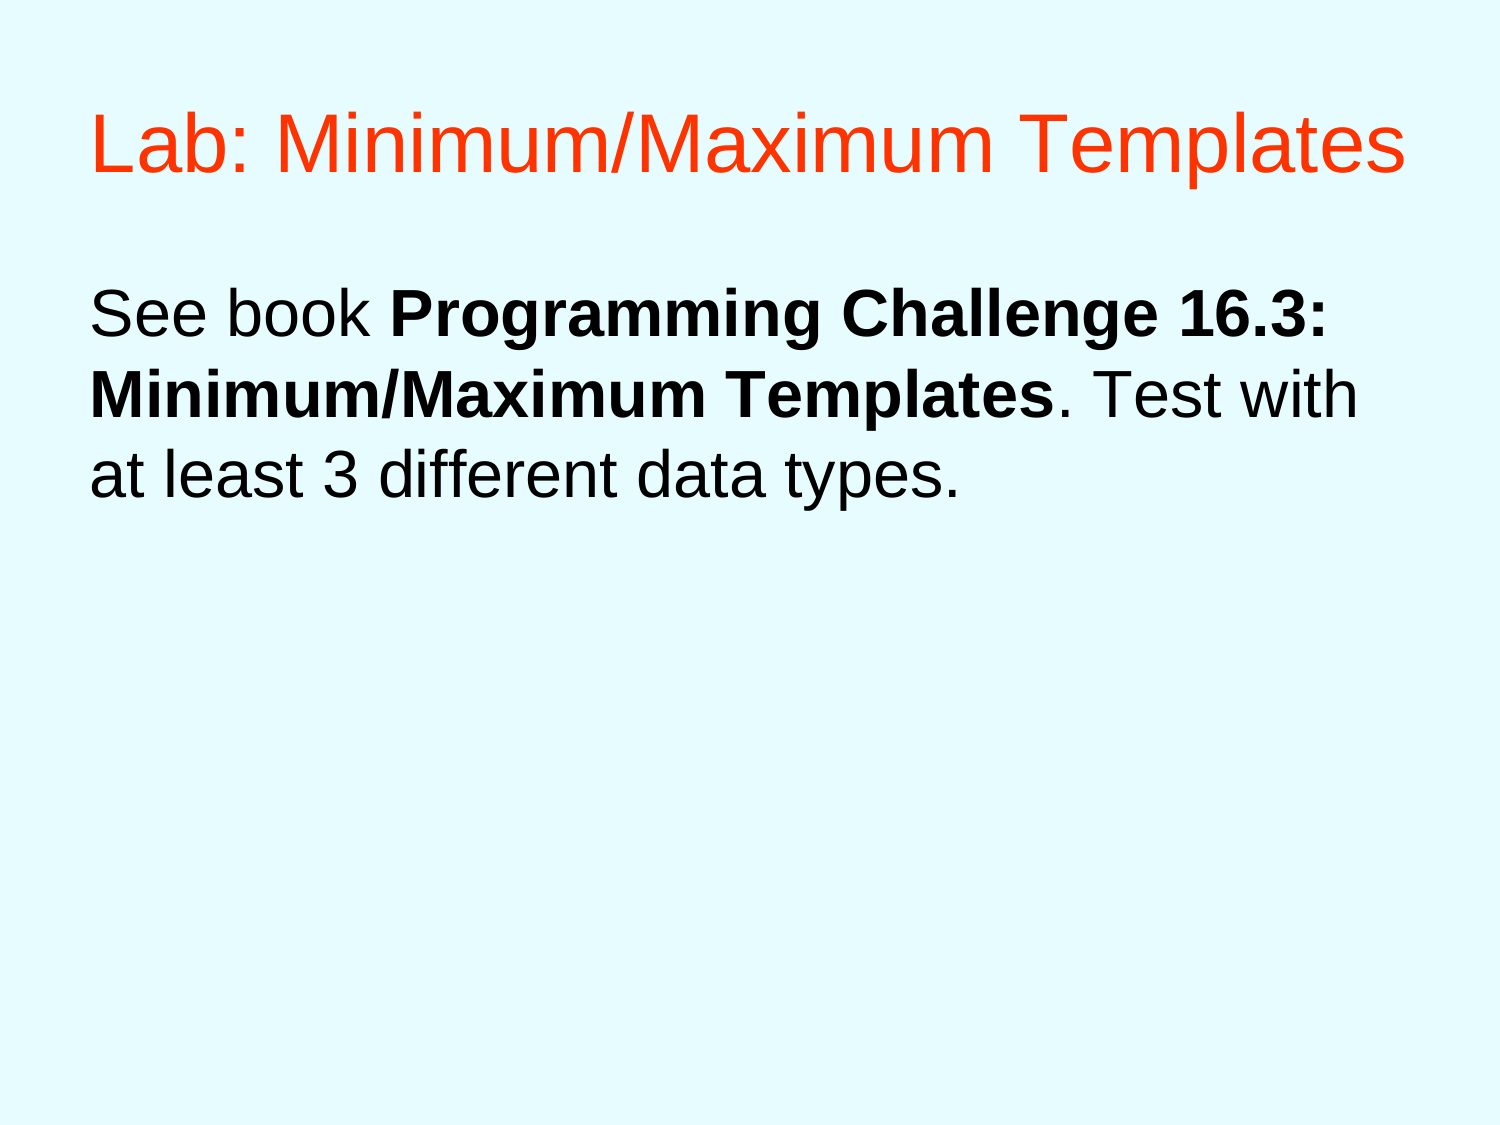

# Lab: Minimum/Maximum Templates
See book Programming Challenge 16.3: Minimum/Maximum Templates. Test with at least 3 different data types.